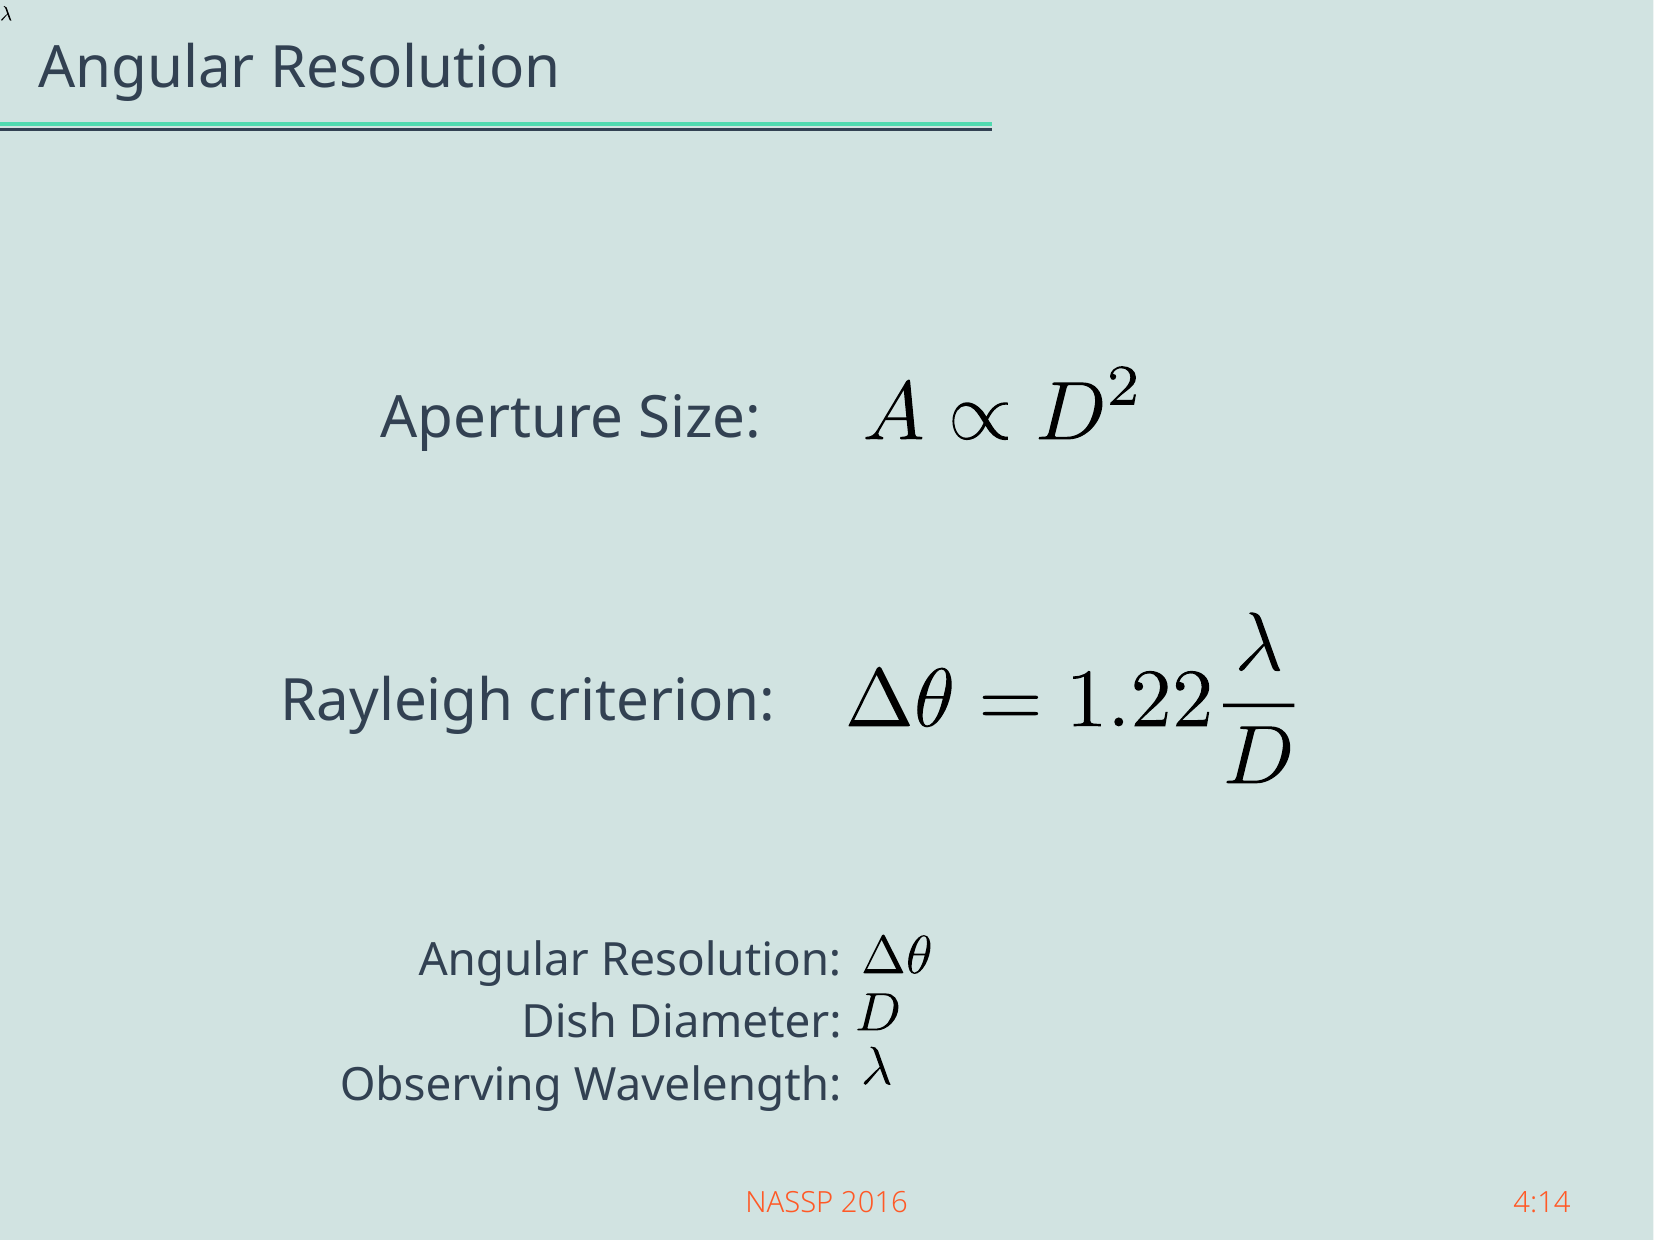

Angular Resolution
Aperture Size:
Rayleigh criterion:
Angular Resolution:
Dish Diameter:
Observing Wavelength:
NASSP 2016
4